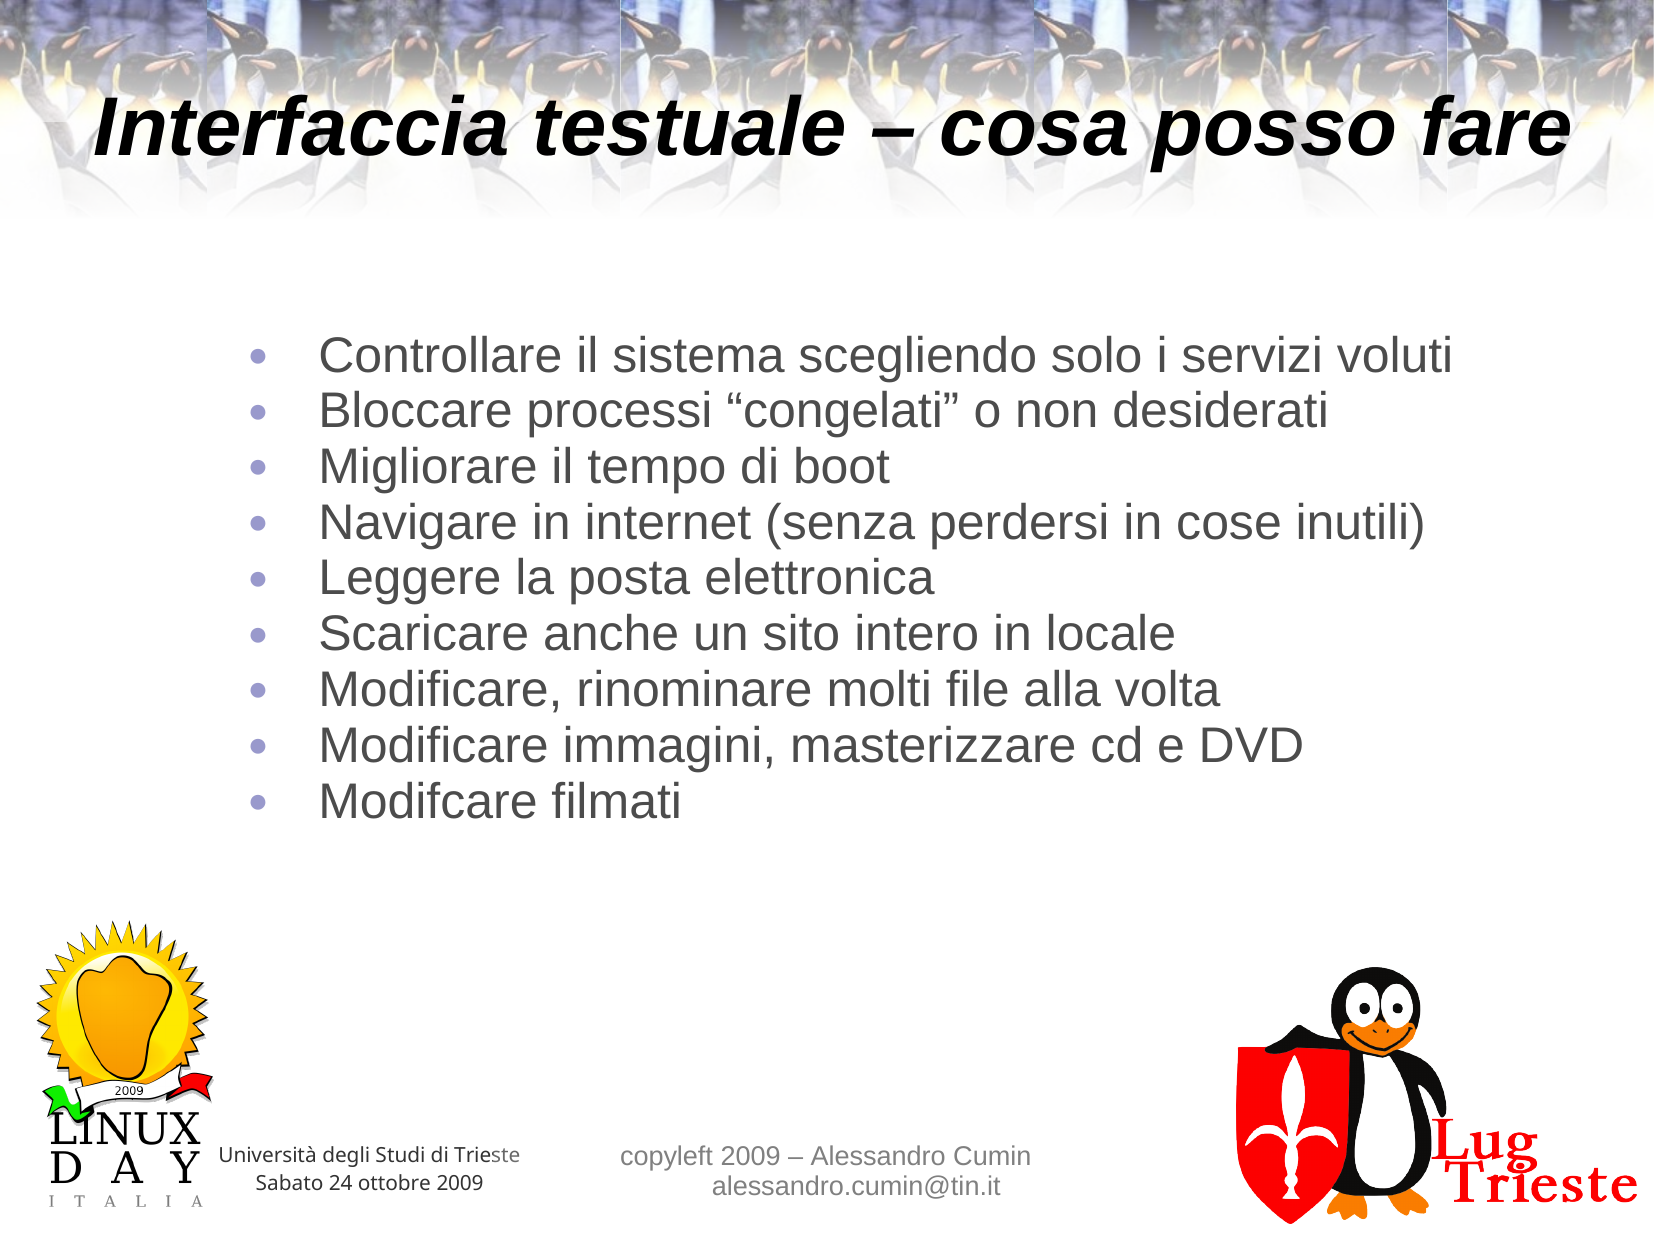

# Interfaccia testuale – cosa posso fare
Controllare il sistema scegliendo solo i servizi voluti
Bloccare processi “congelati” o non desiderati
Migliorare il tempo di boot
Navigare in internet (senza perdersi in cose inutili)
Leggere la posta elettronica
Scaricare anche un sito intero in locale
Modificare, rinominare molti file alla volta
Modificare immagini, masterizzare cd e DVD
Modifcare filmati